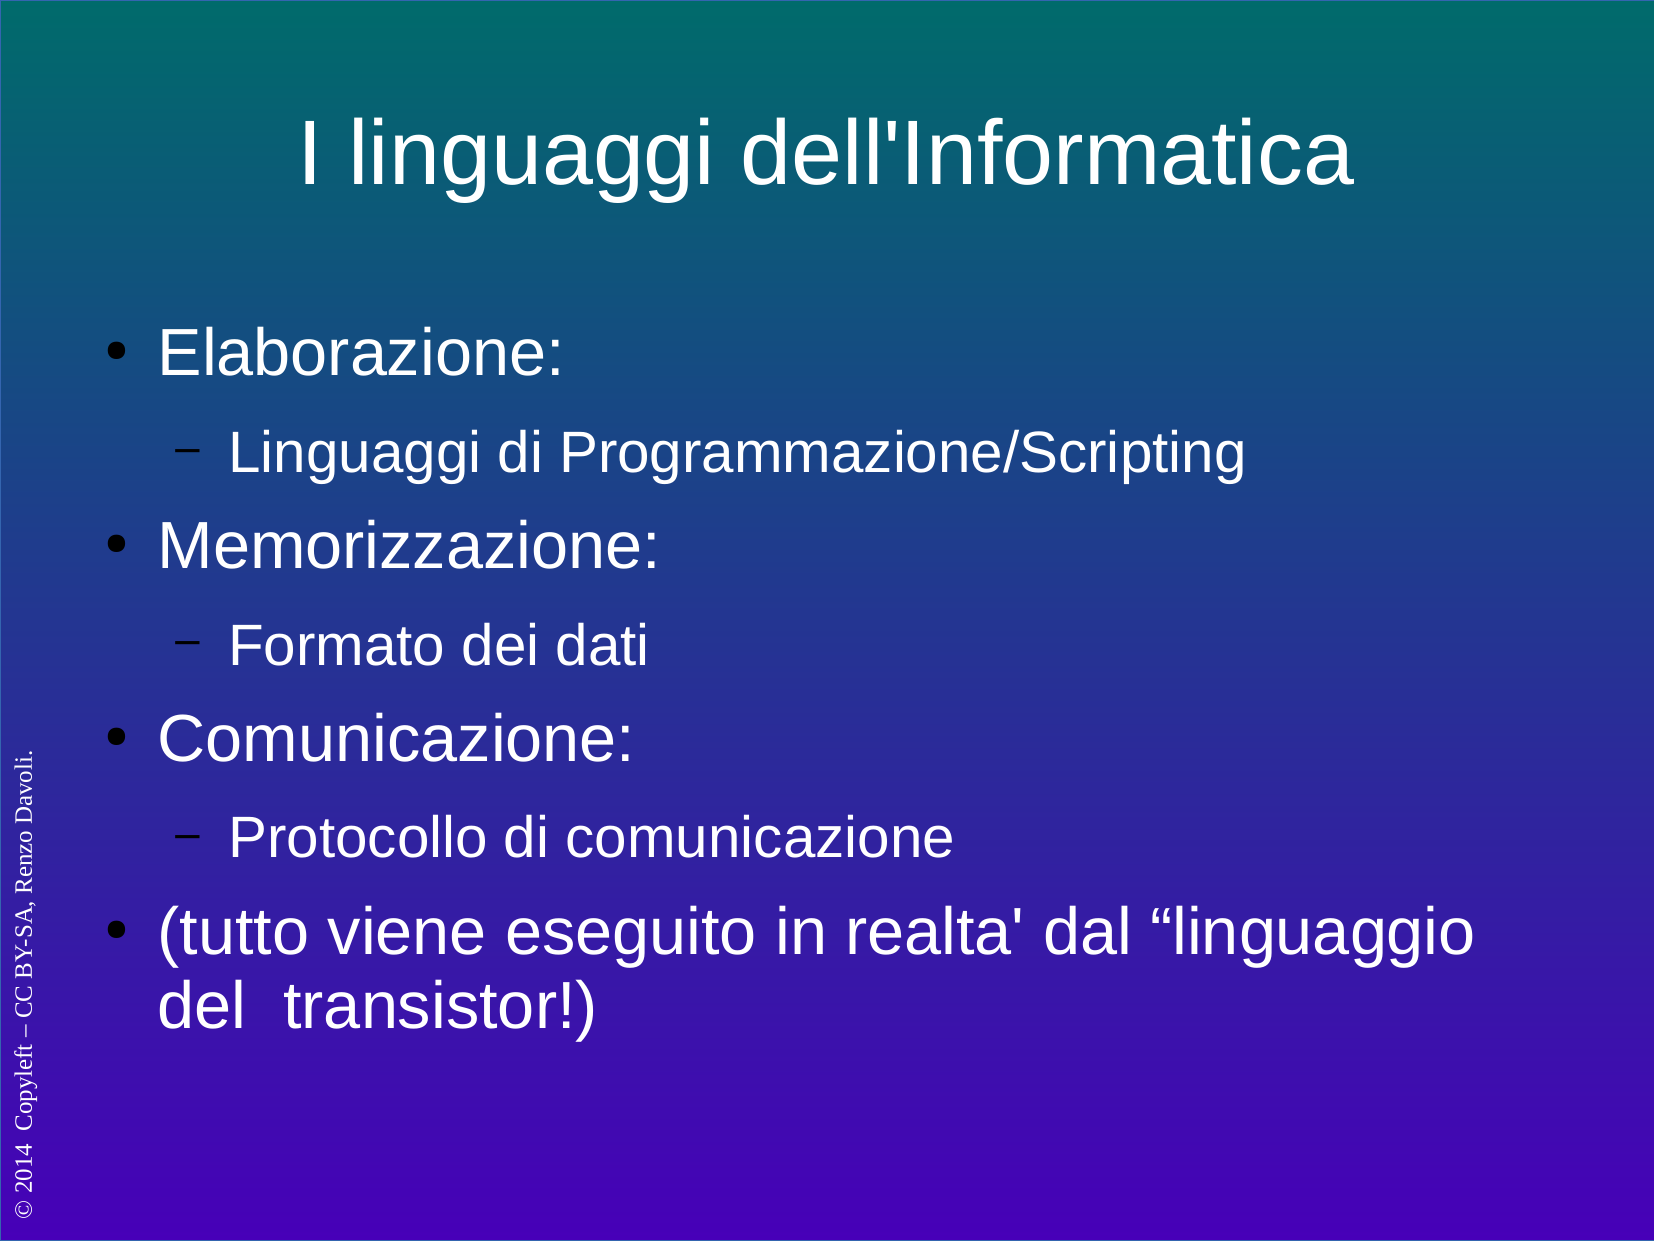

# I linguaggi dell'Informatica
Elaborazione:
Linguaggi di Programmazione/Scripting
Memorizzazione:
Formato dei dati
Comunicazione:
Protocollo di comunicazione
(tutto viene eseguito in realta' dal “linguaggio del transistor!)